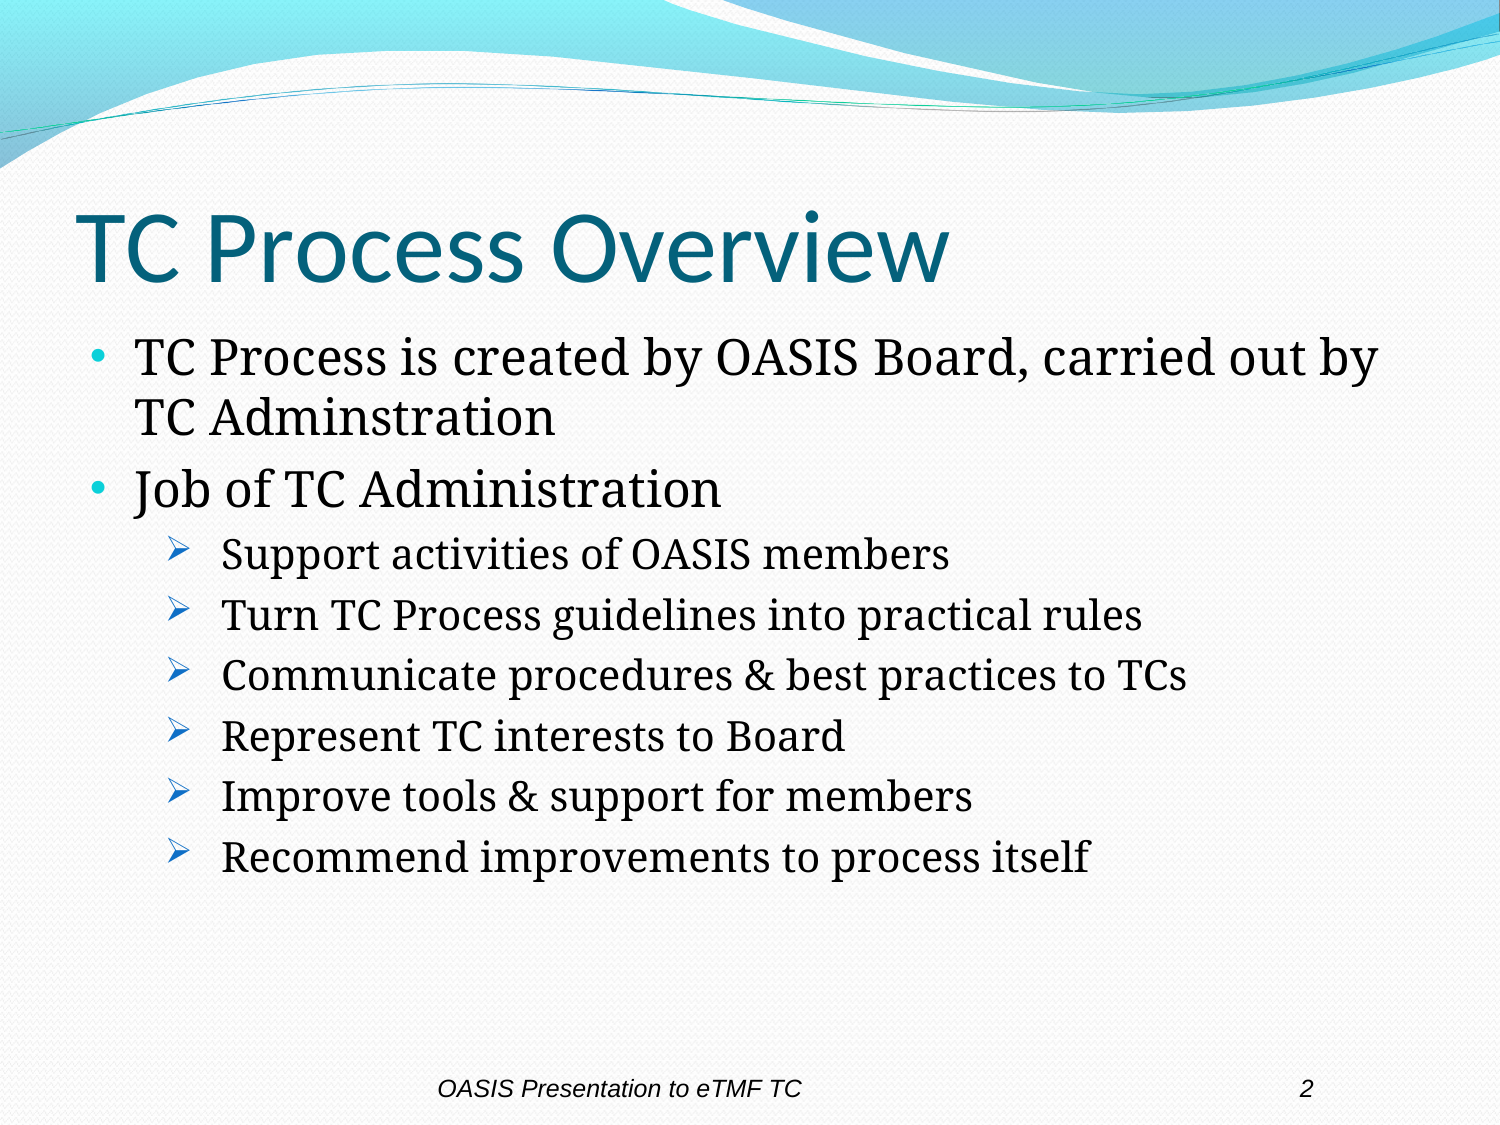

# TC Process Overview
TC Process is created by OASIS Board, carried out by TC Adminstration
Job of TC Administration
Support activities of OASIS members
Turn TC Process guidelines into practical rules
Communicate procedures & best practices to TCs
Represent TC interests to Board
Improve tools & support for members
Recommend improvements to process itself
OASIS Presentation to eTMF TC
2